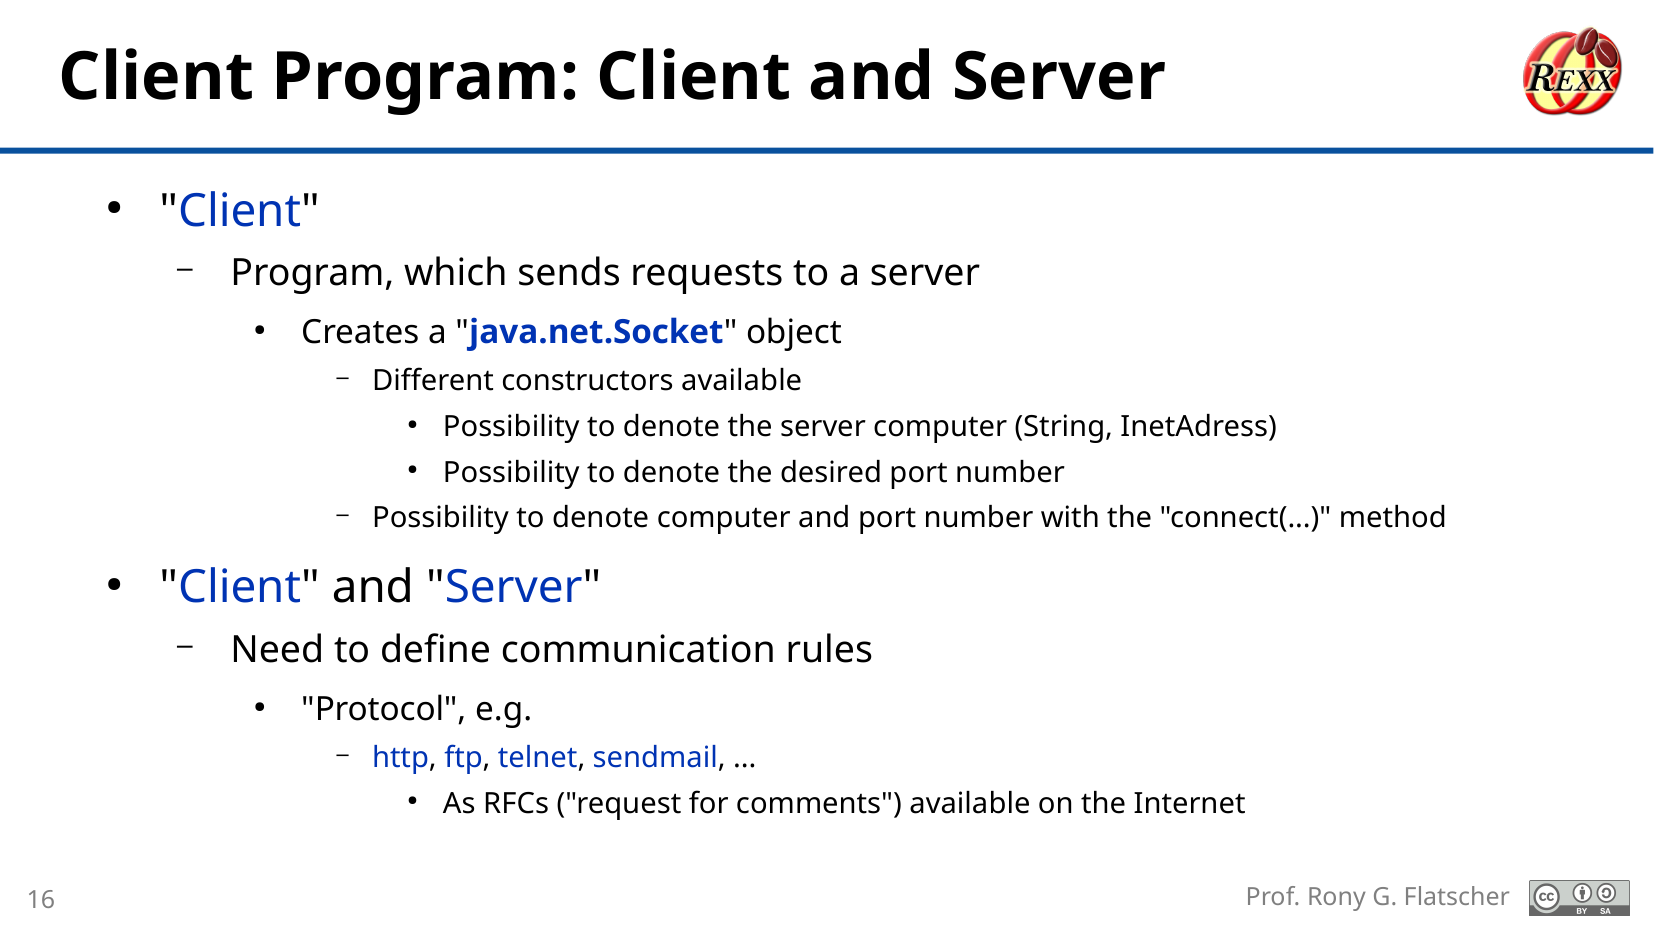

# Client Program: Client and Server
"Client"
Program, which sends requests to a server
Creates a "java.net.Socket" object
Different constructors available
Possibility to denote the server computer (String, InetAdress)
Possibility to denote the desired port number
Possibility to denote computer and port number with the "connect(...)" method
"Client" and "Server"
Need to define communication rules
"Protocol", e.g.
http, ftp, telnet, sendmail, ...
As RFCs ("request for comments") available on the Internet